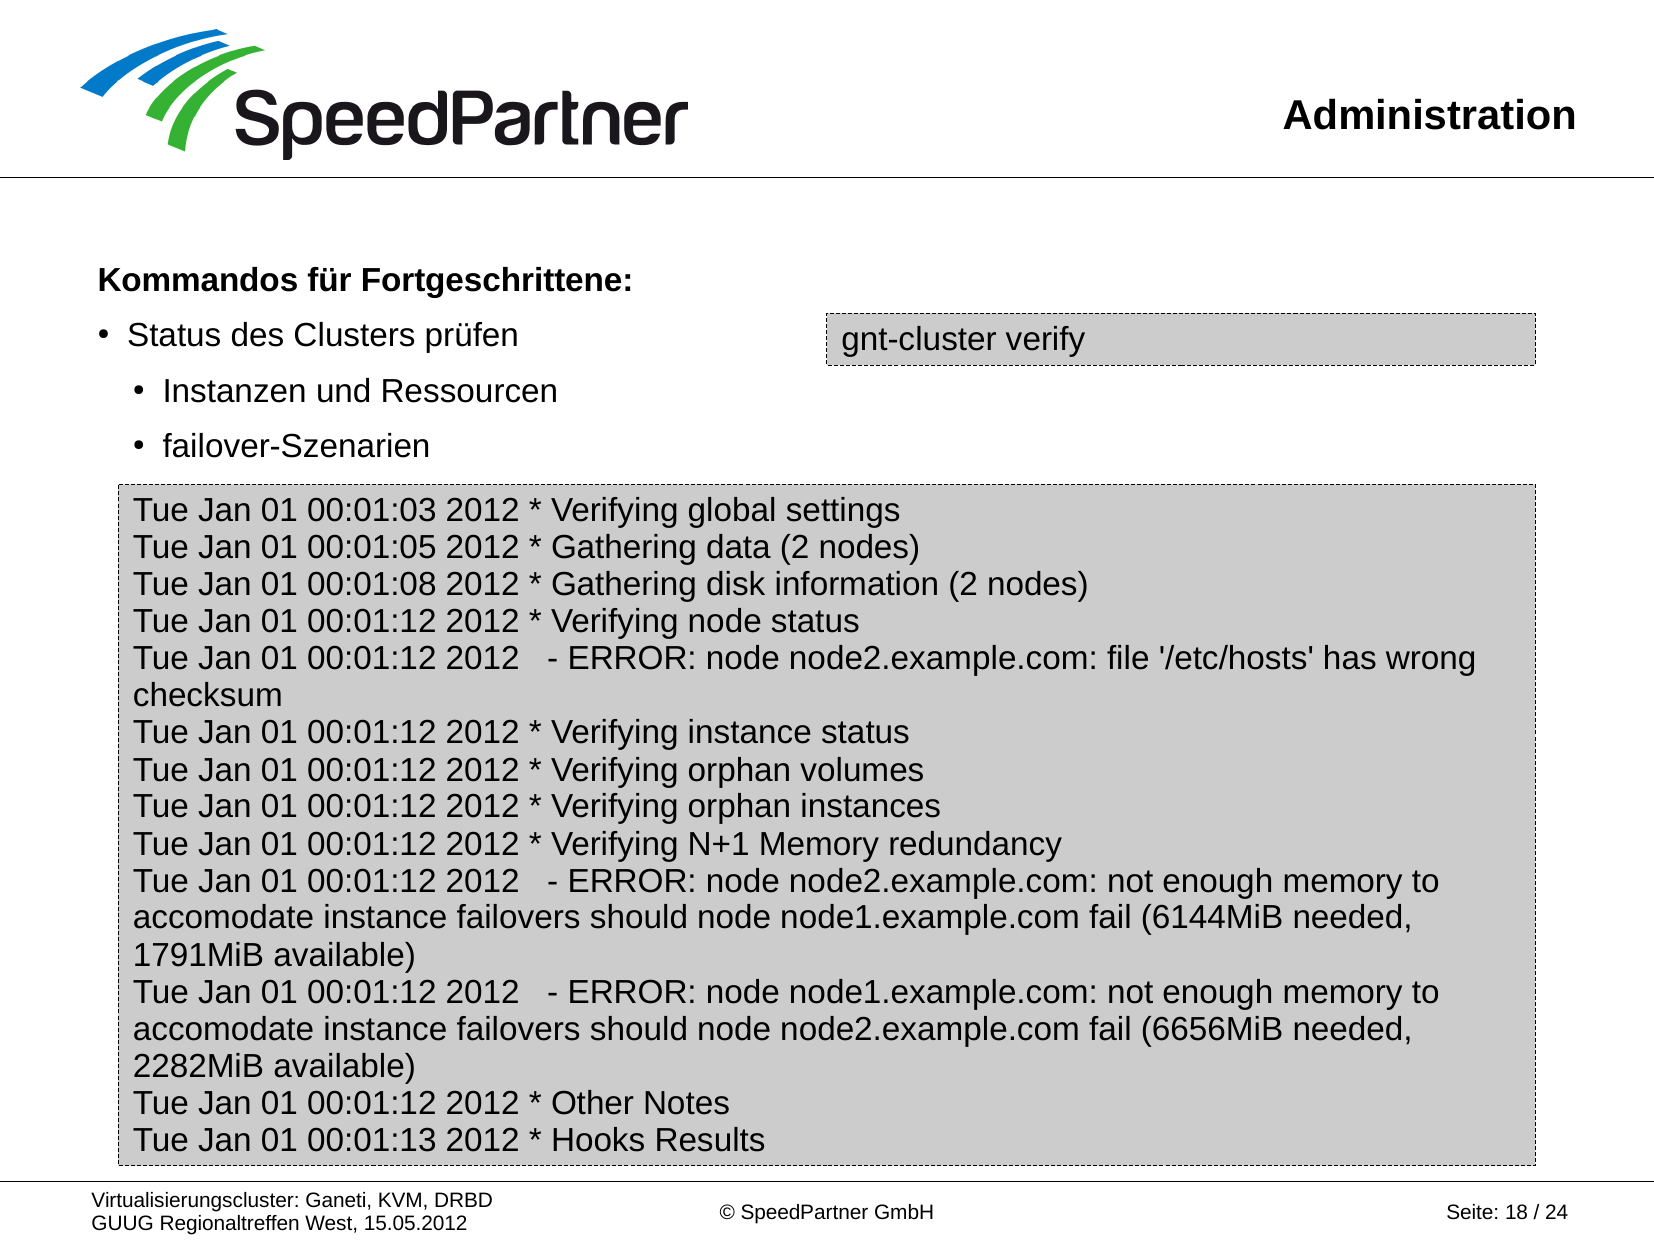

# Administration
Kommandos für Fortgeschrittene:
Status des Clusters prüfen
Instanzen und Ressourcen
failover-Szenarien
gnt-cluster verify
Tue Jan 01 00:01:03 2012 * Verifying global settings
Tue Jan 01 00:01:05 2012 * Gathering data (2 nodes)
Tue Jan 01 00:01:08 2012 * Gathering disk information (2 nodes)
Tue Jan 01 00:01:12 2012 * Verifying node status
Tue Jan 01 00:01:12 2012 - ERROR: node node2.example.com: file '/etc/hosts' has wrong checksum
Tue Jan 01 00:01:12 2012 * Verifying instance status
Tue Jan 01 00:01:12 2012 * Verifying orphan volumes
Tue Jan 01 00:01:12 2012 * Verifying orphan instances
Tue Jan 01 00:01:12 2012 * Verifying N+1 Memory redundancy
Tue Jan 01 00:01:12 2012 - ERROR: node node2.example.com: not enough memory to accomodate instance failovers should node node1.example.com fail (6144MiB needed, 1791MiB available)
Tue Jan 01 00:01:12 2012 - ERROR: node node1.example.com: not enough memory to accomodate instance failovers should node node2.example.com fail (6656MiB needed, 2282MiB available)
Tue Jan 01 00:01:12 2012 * Other Notes
Tue Jan 01 00:01:13 2012 * Hooks Results